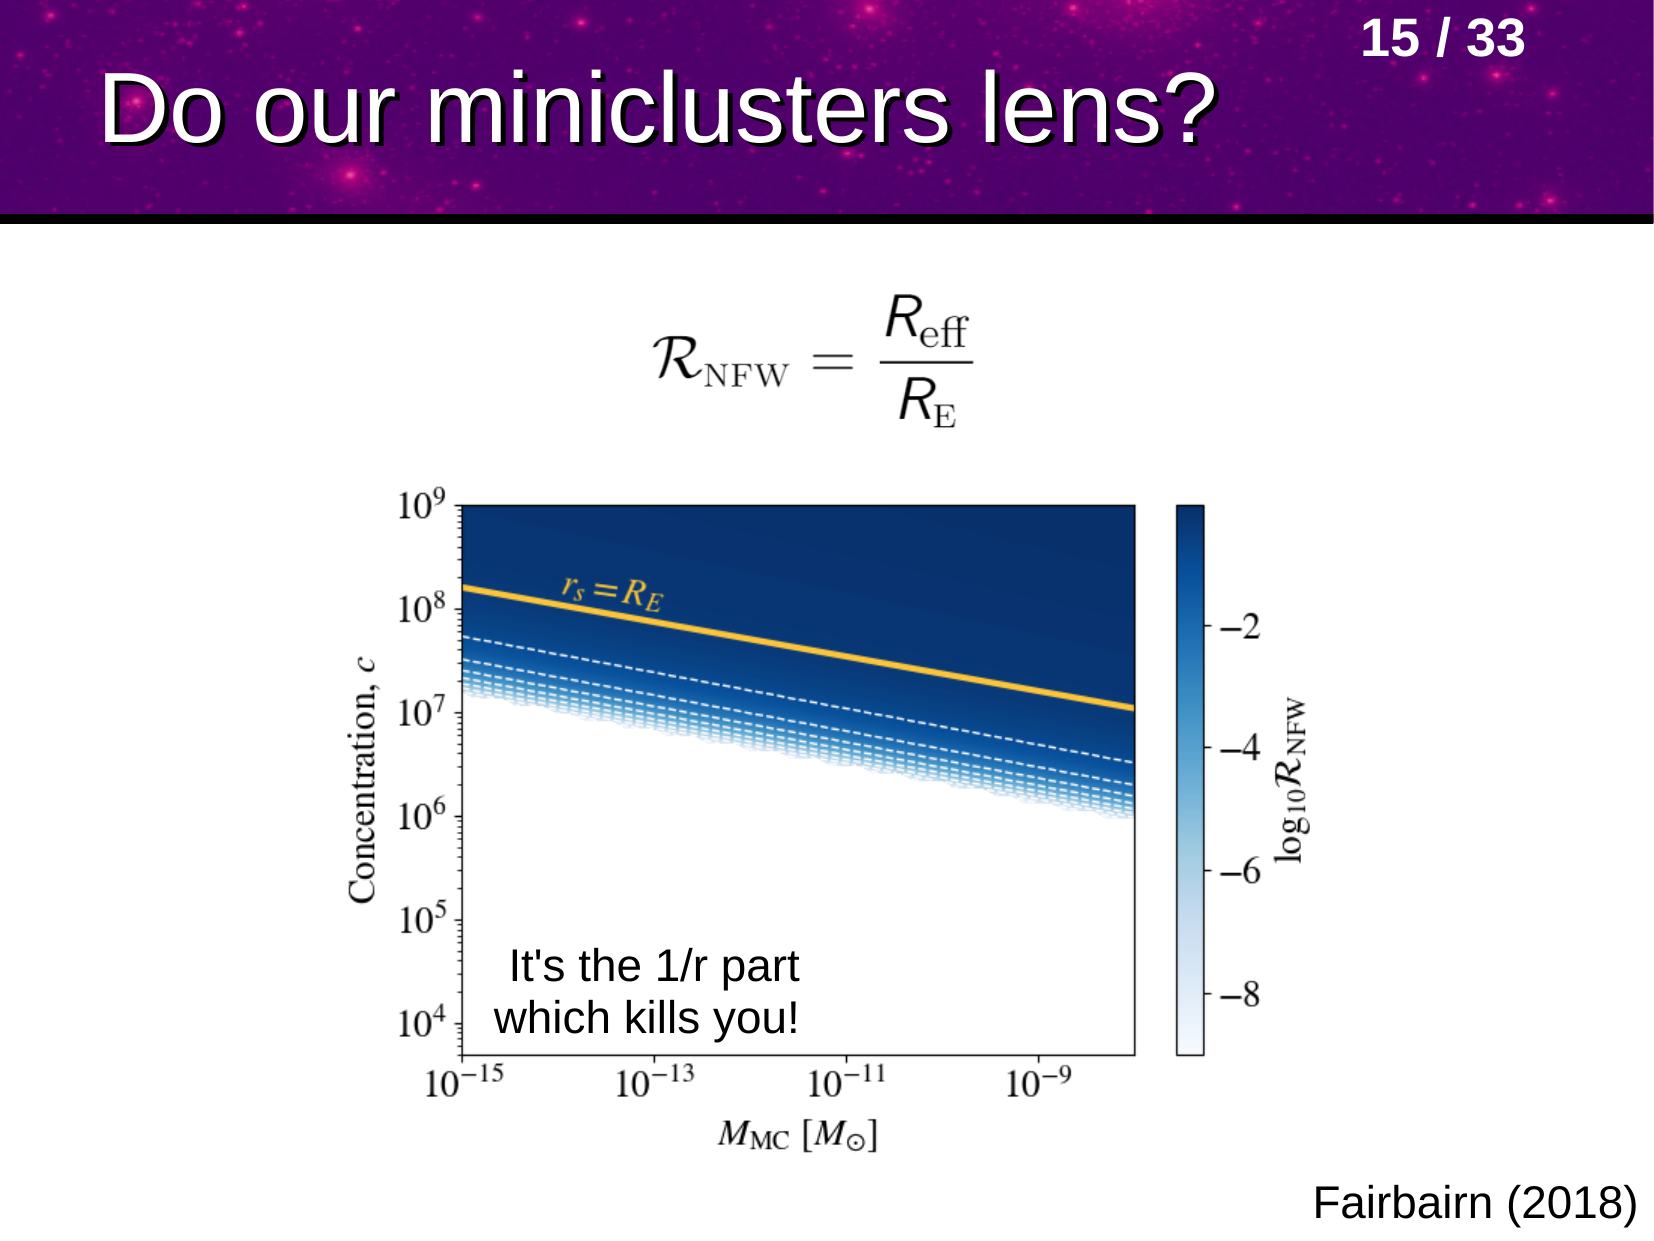

Peak Patch
Do our miniclusters lens?
It's the 1/r part which kills you!
Fairbairn (2018)